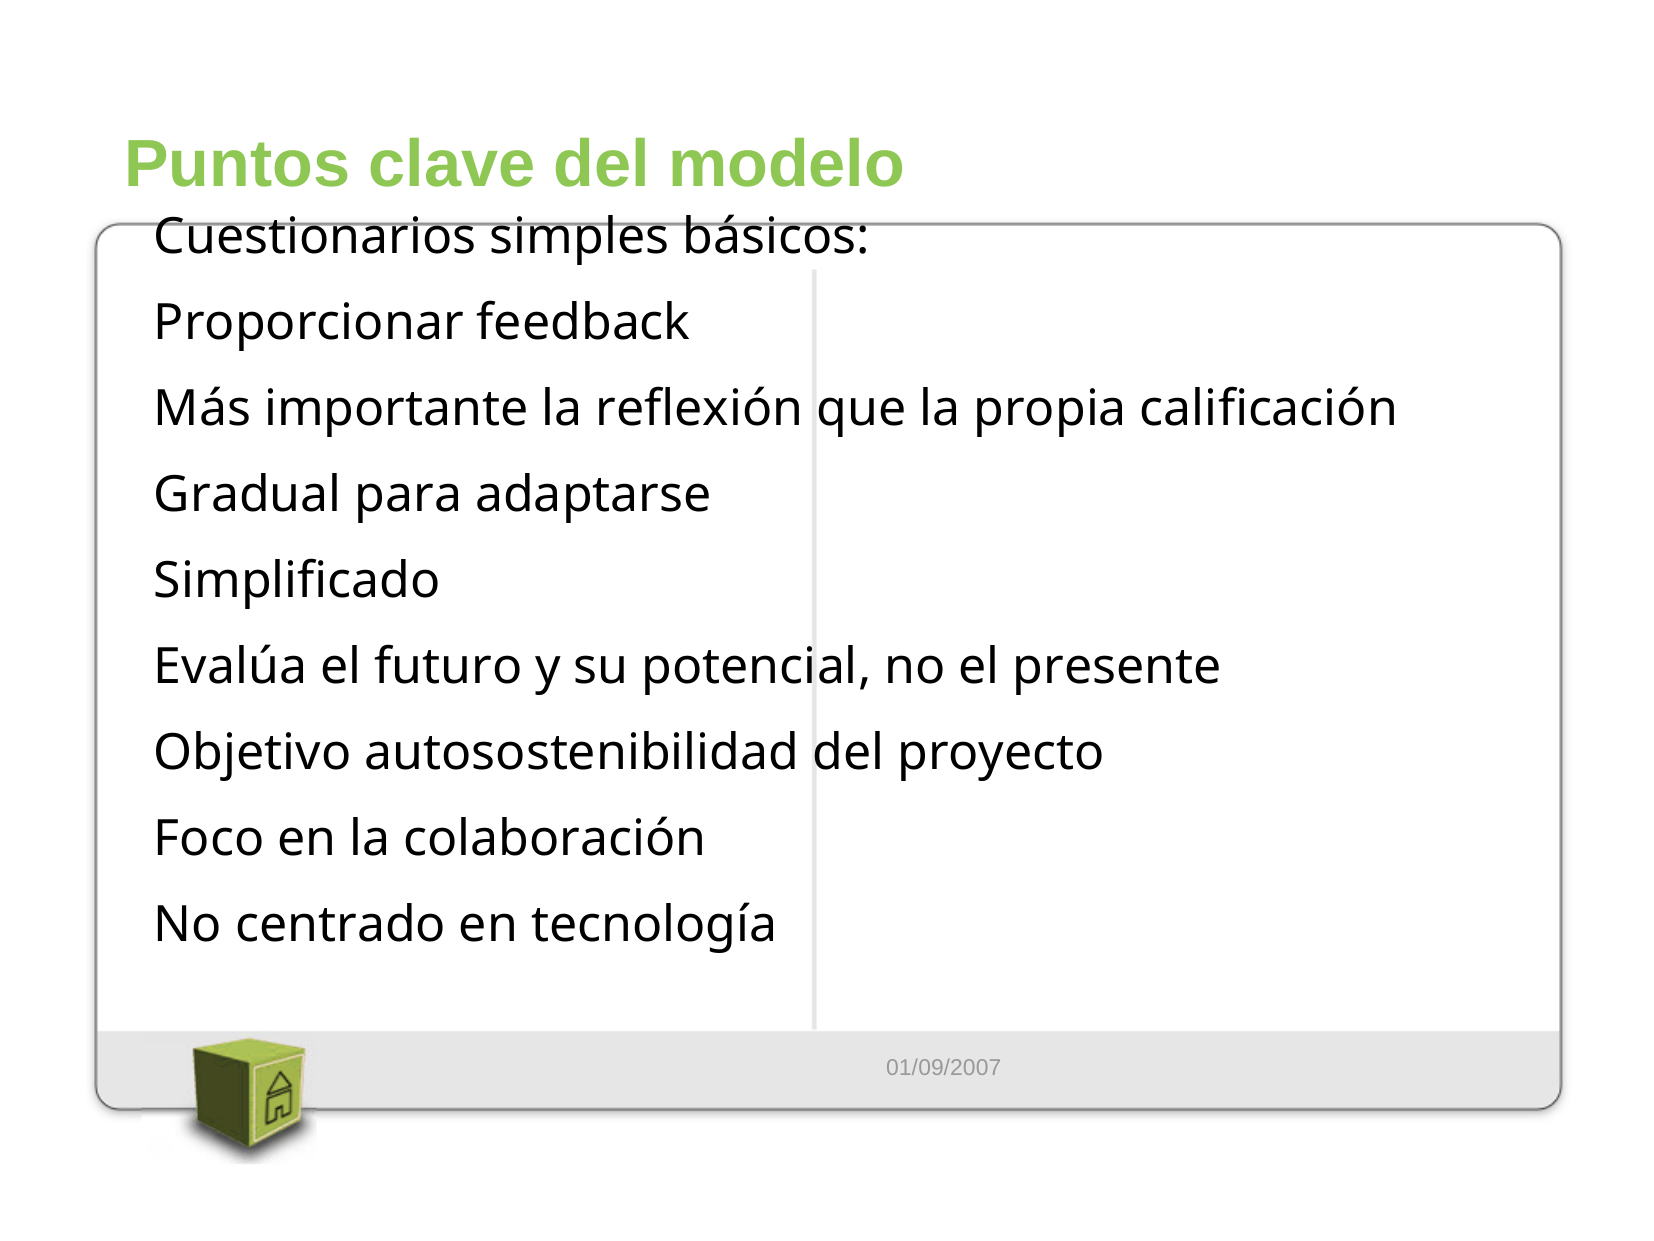

Puntos clave del modelo
Cuestionarios simples básicos:
Proporcionar feedback
Más importante la reflexión que la propia calificación
Gradual para adaptarse
Simplificado
Evalúa el futuro y su potencial, no el presente
Objetivo autosostenibilidad del proyecto
Foco en la colaboración
No centrado en tecnología
01/09/2007